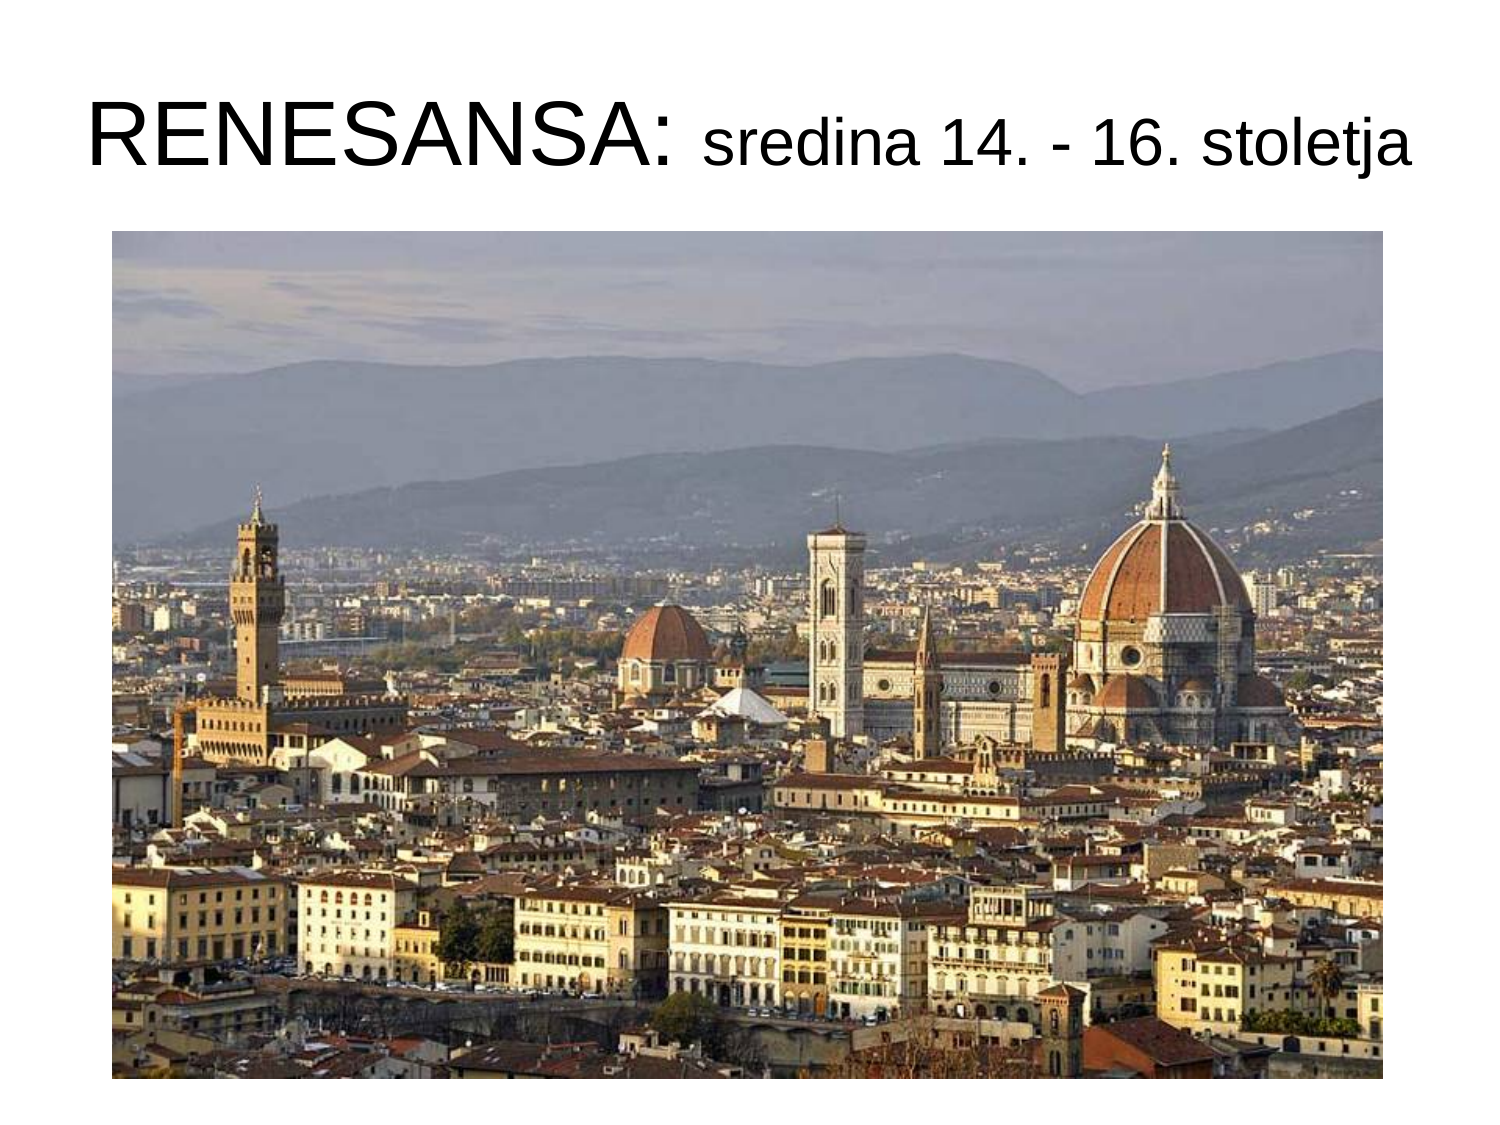

# RENESANSA: sredina 14. - 16. stoletja